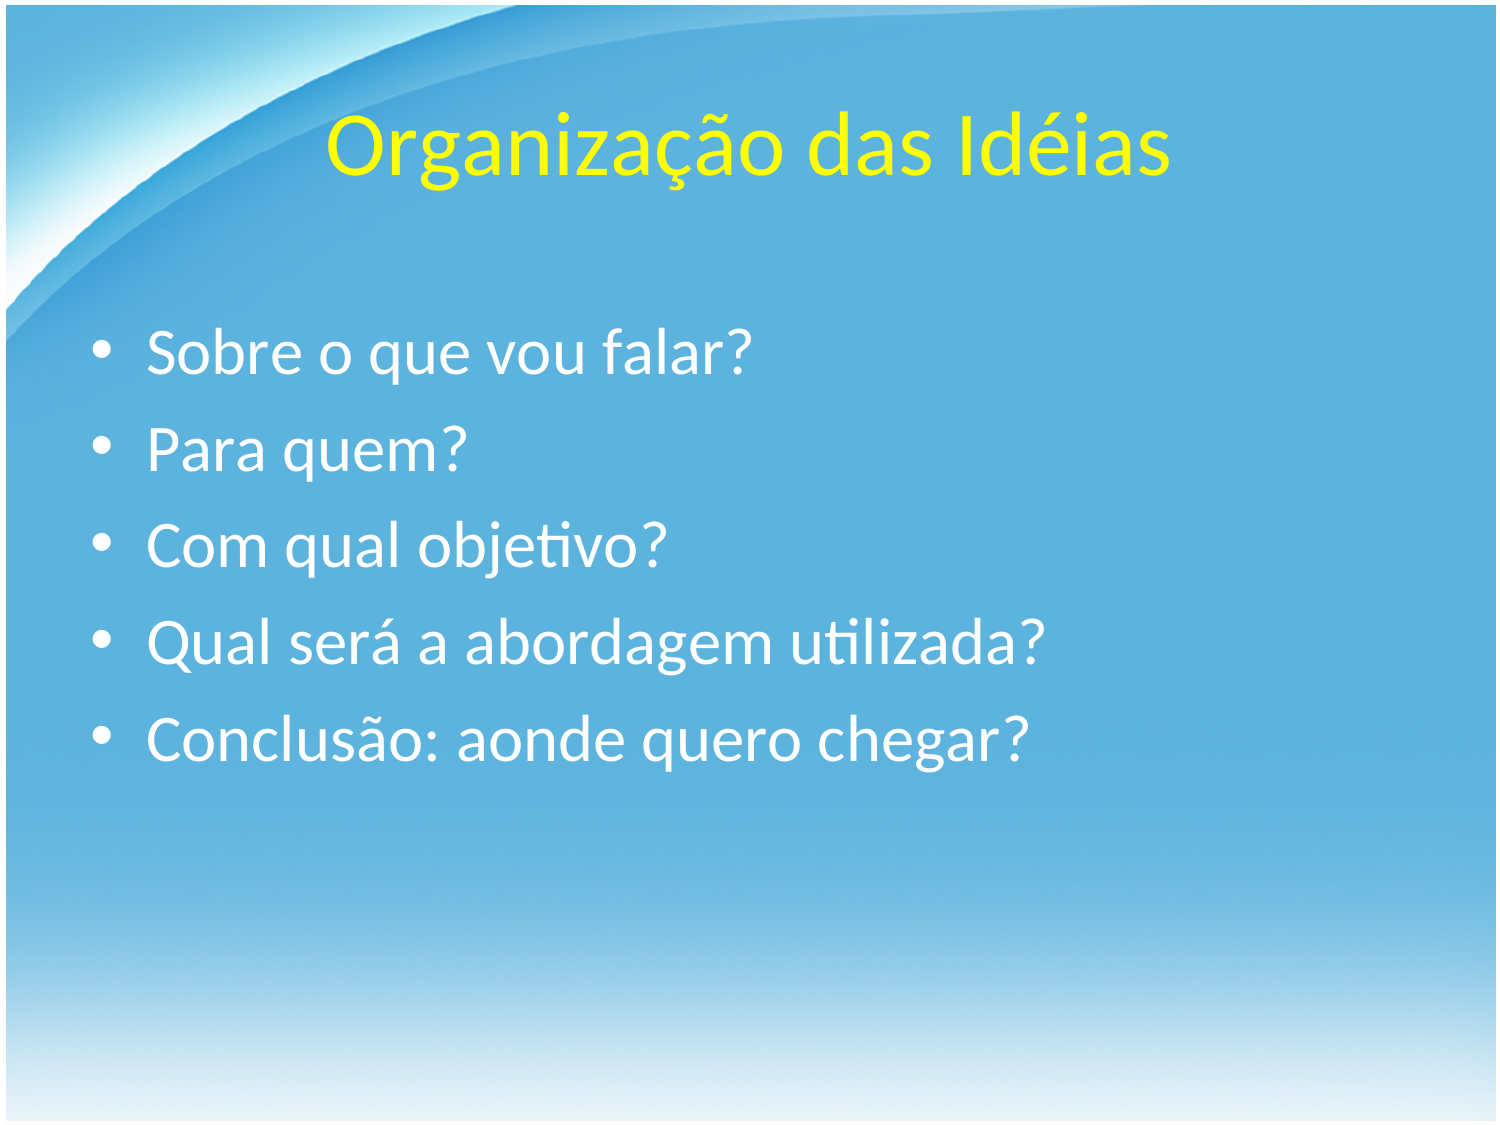

# Organização das Idéias
Sobre o que vou falar?
Para quem?
Com qual objetivo?
Qual será a abordagem utilizada?
Conclusão: aonde quero chegar?